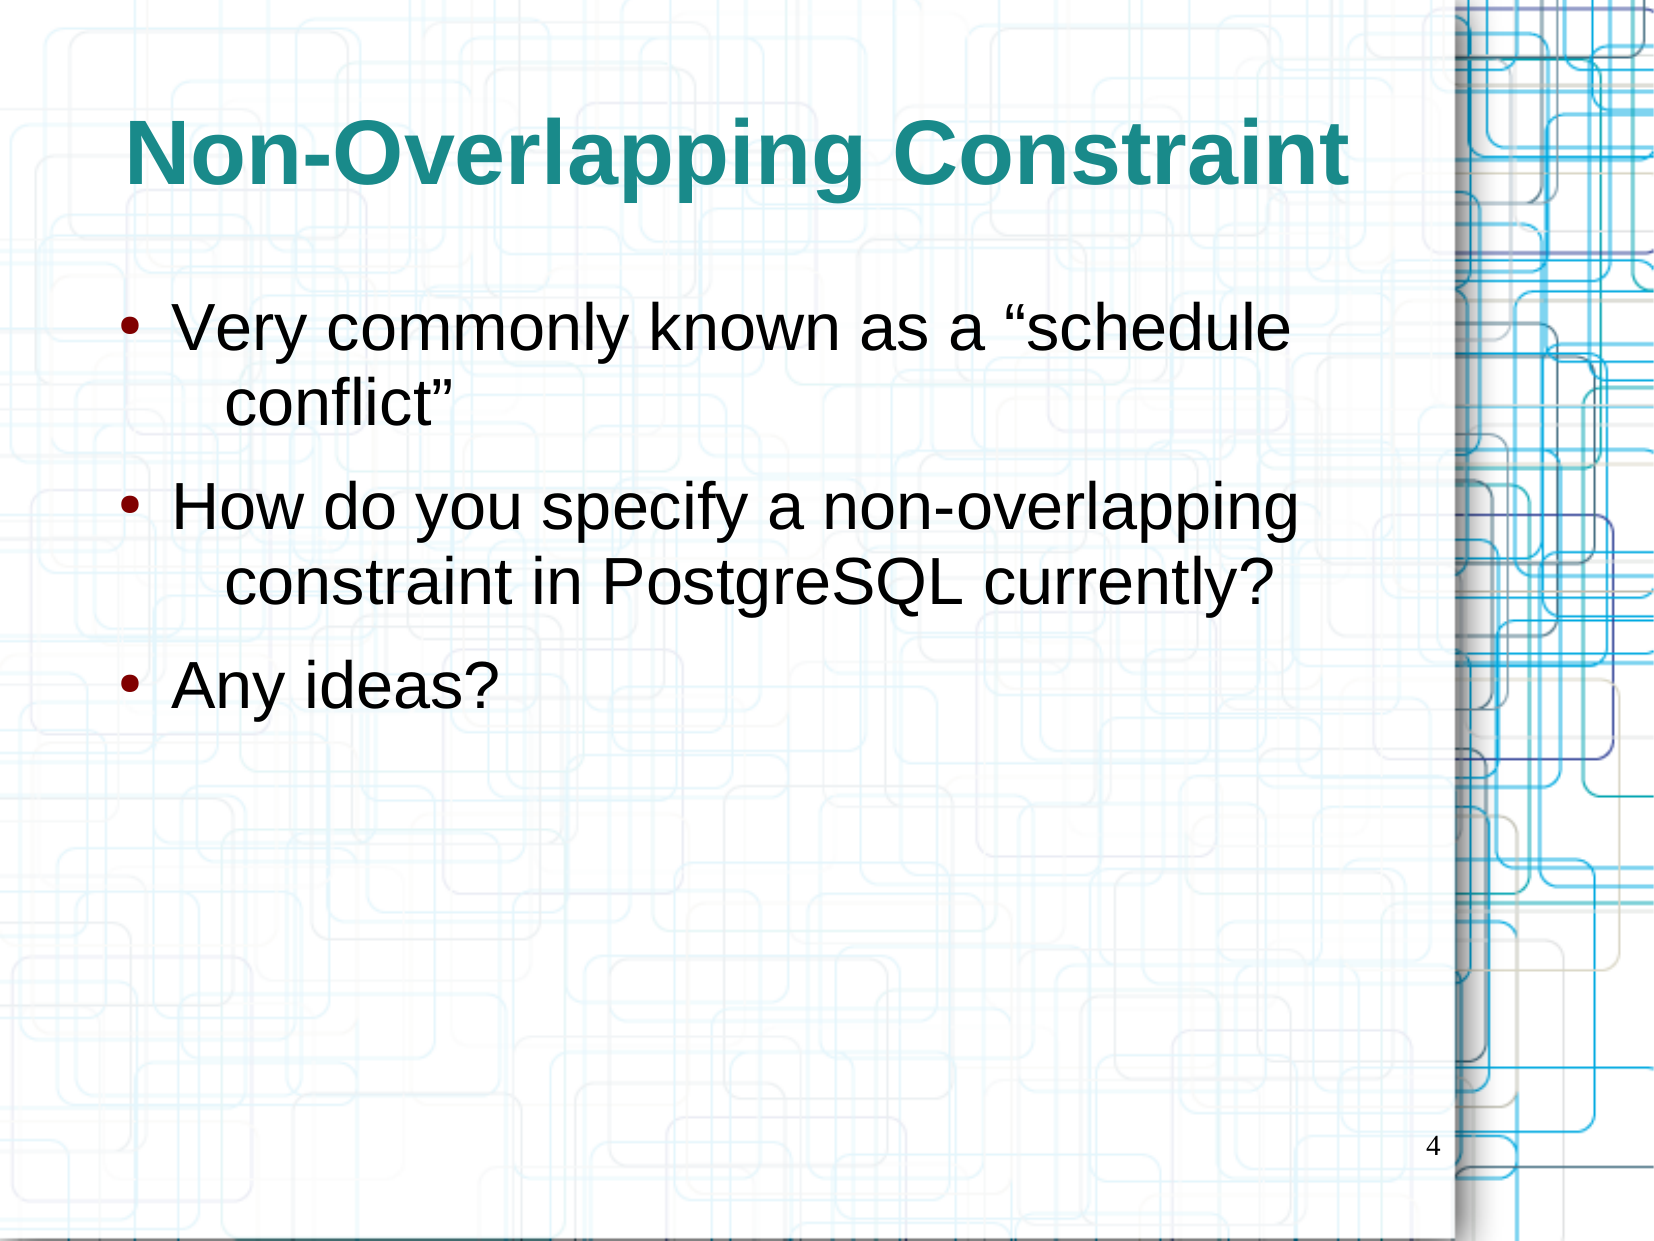

# Non-Overlapping Constraint
Very commonly known as a “schedule conflict”
How do you specify a non-overlapping constraint in PostgreSQL currently?
Any ideas?
4